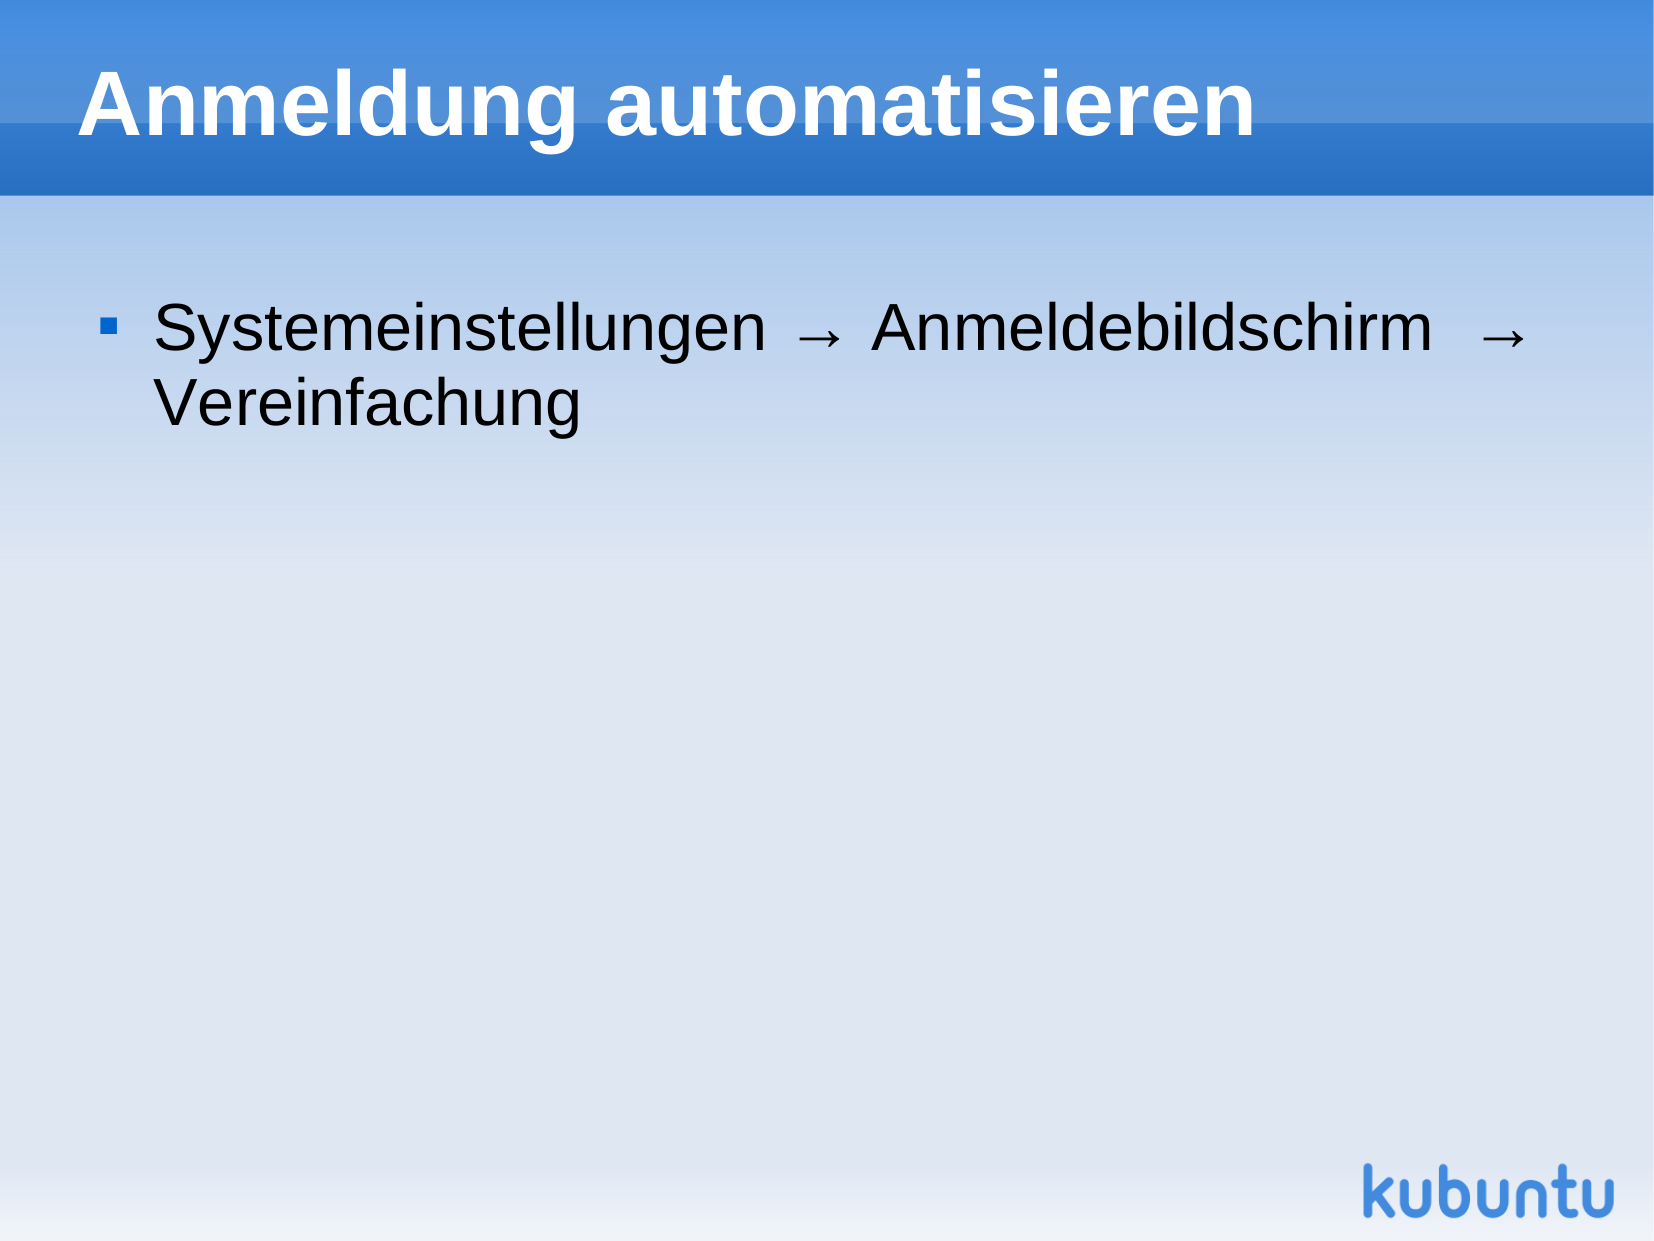

# Anmeldung automatisieren
Systemeinstellungen → Anmeldebildschirm → Vereinfachung